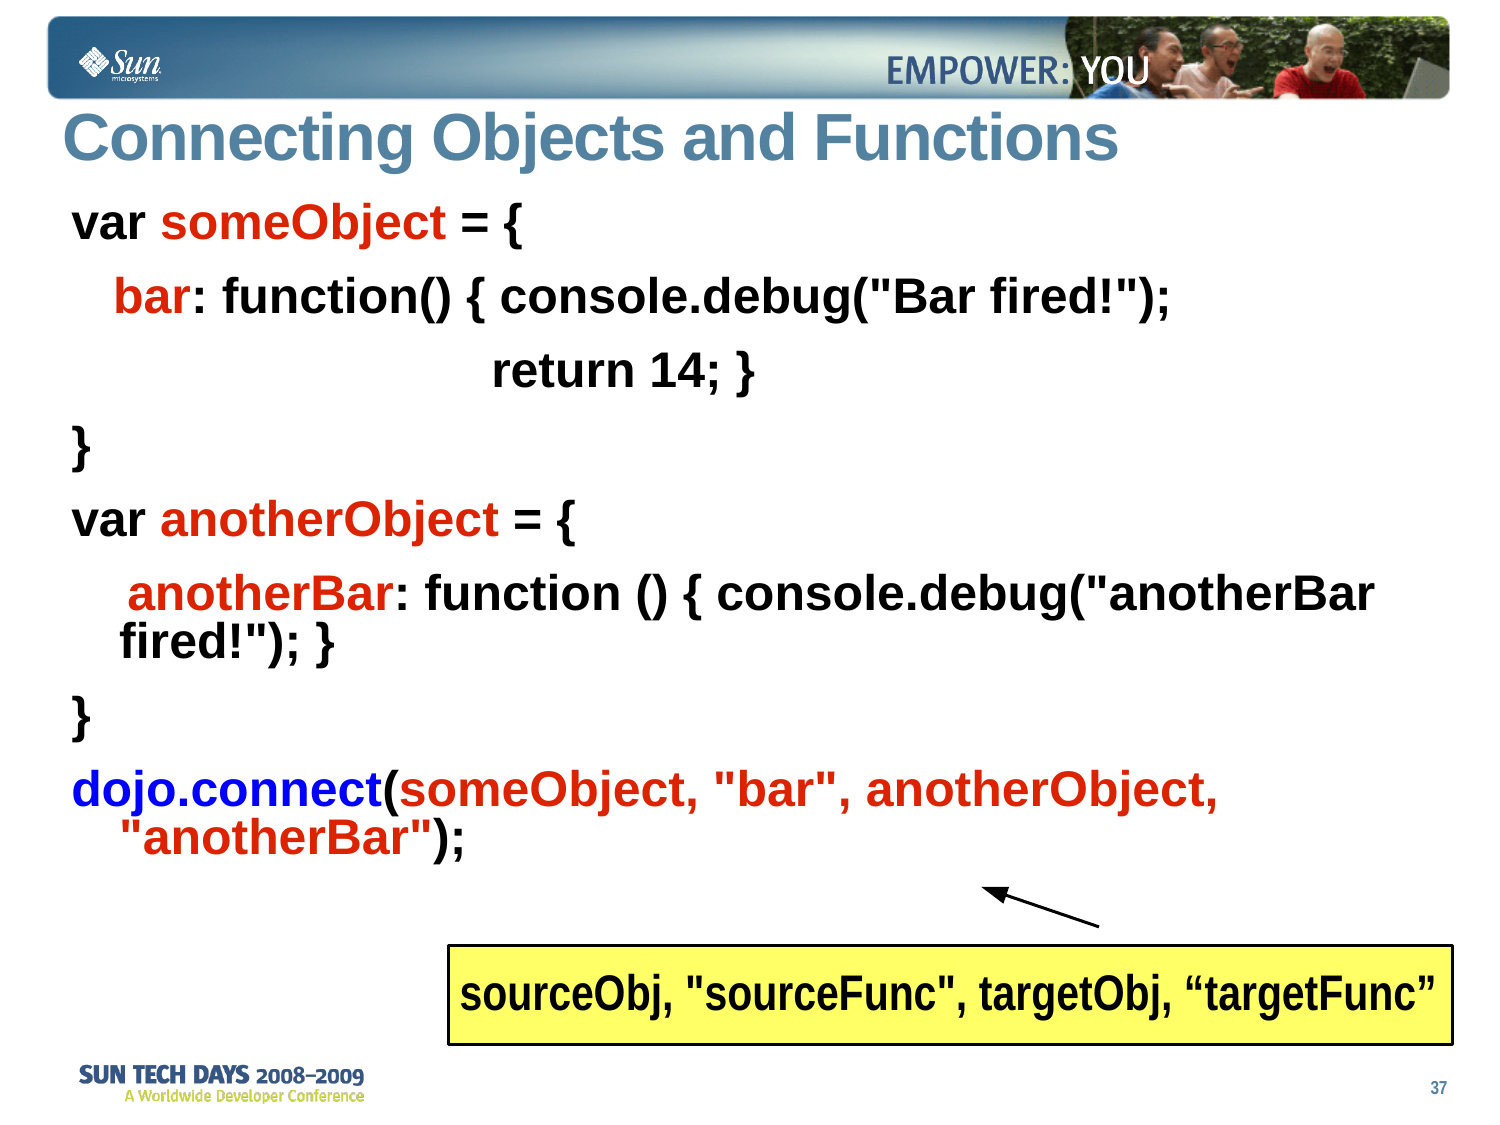

# Connecting Objects and Functions
var someObject = {
 bar: function() { console.debug("Bar fired!");
 return 14; }
}
var anotherObject = {
 anotherBar: function () { console.debug("anotherBar fired!"); }
}
dojo.connect(someObject, "bar", anotherObject, "anotherBar");
 sourceObj, "sourceFunc", targetObj, “targetFunc”